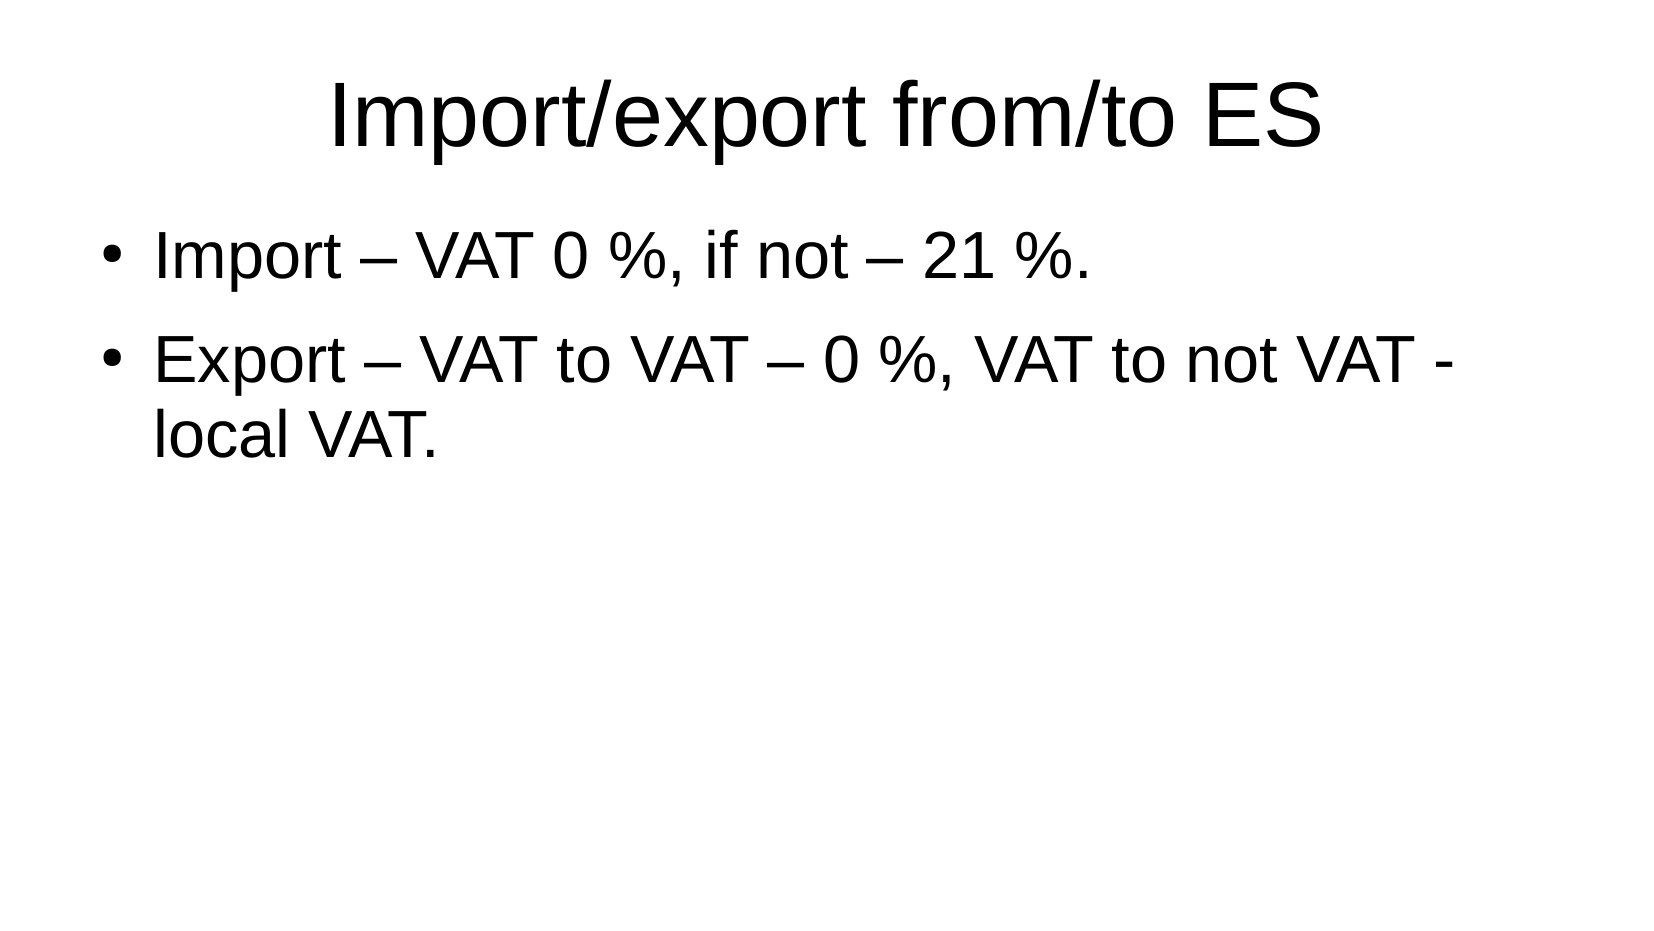

# Import/export from/to ES
Import – VAT 0 %, if not – 21 %.
Export – VAT to VAT – 0 %, VAT to not VAT -local VAT.